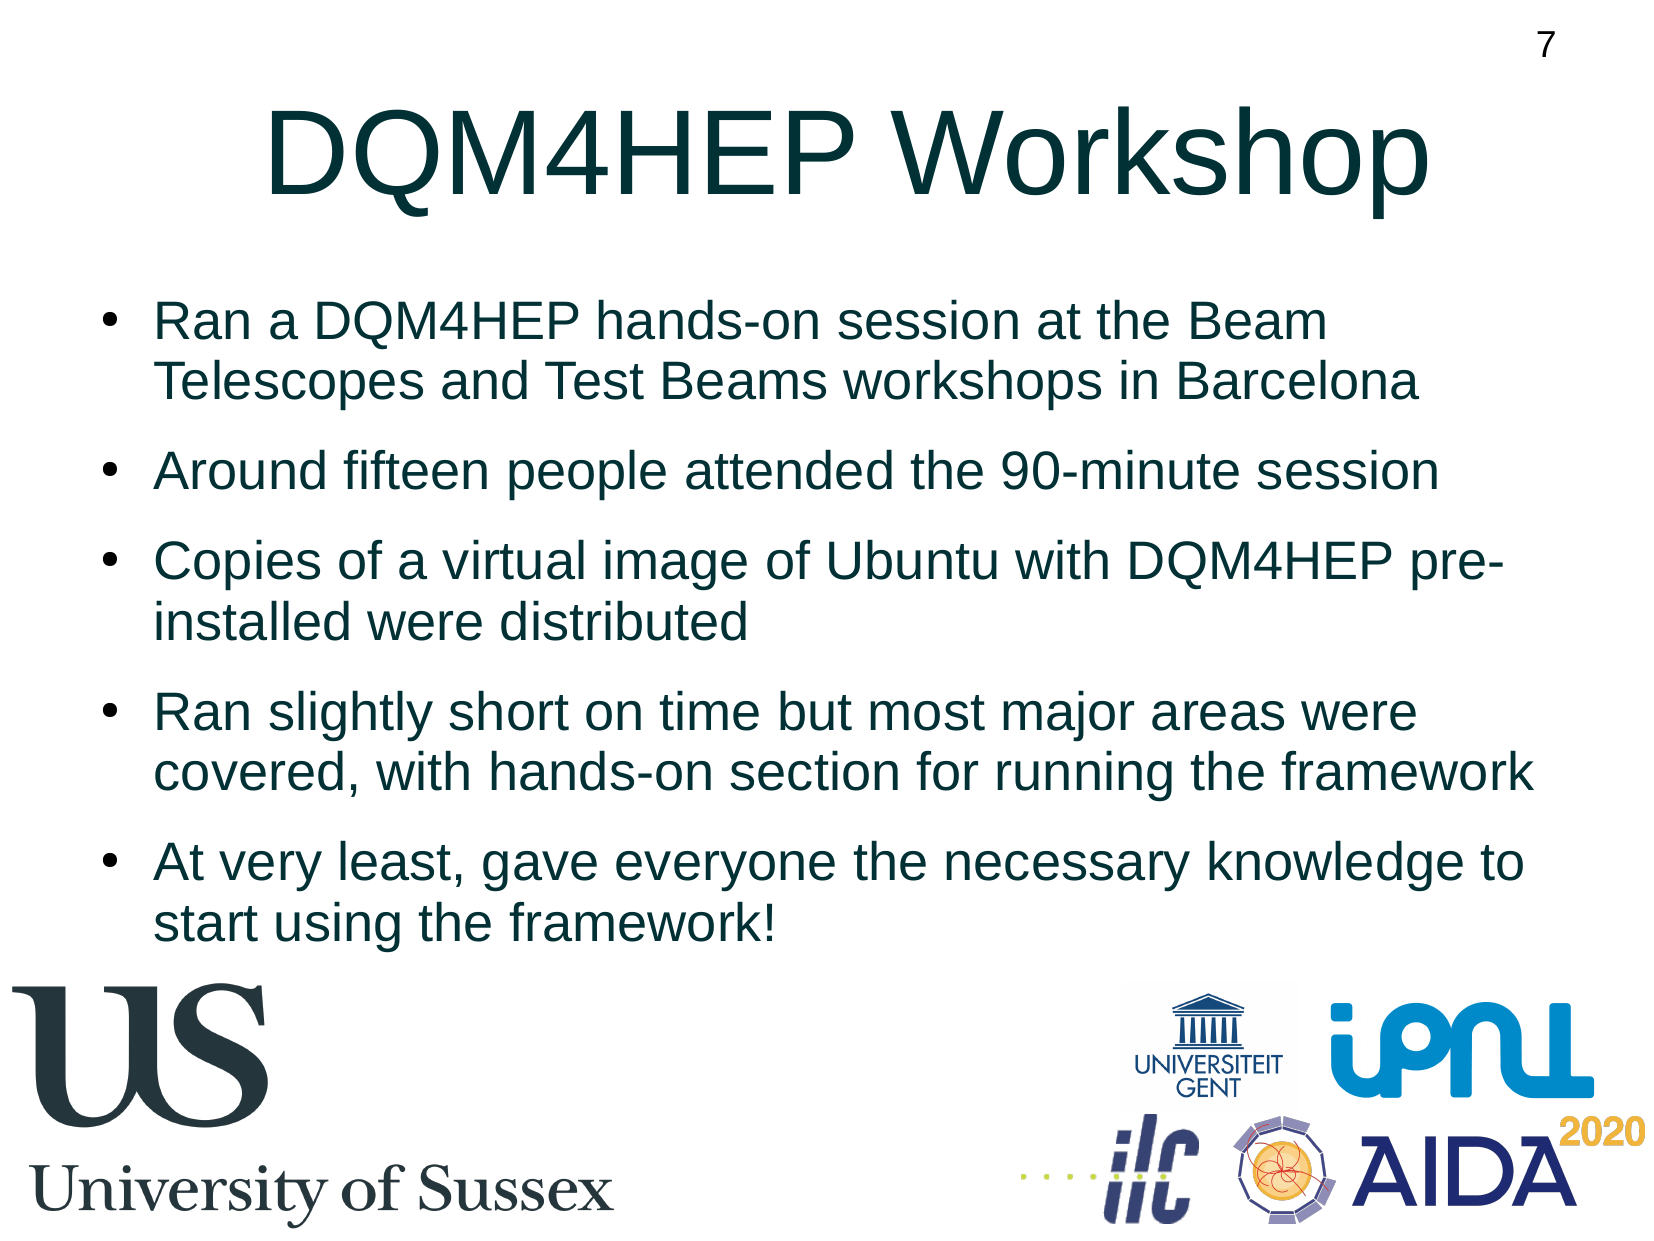

# DQM4HEP Workshop
Ran a DQM4HEP hands-on session at the Beam Telescopes and Test Beams workshops in Barcelona
Around fifteen people attended the 90-minute session
Copies of a virtual image of Ubuntu with DQM4HEP pre-installed were distributed
Ran slightly short on time but most major areas were covered, with hands-on section for running the framework
At very least, gave everyone the necessary knowledge to start using the framework!